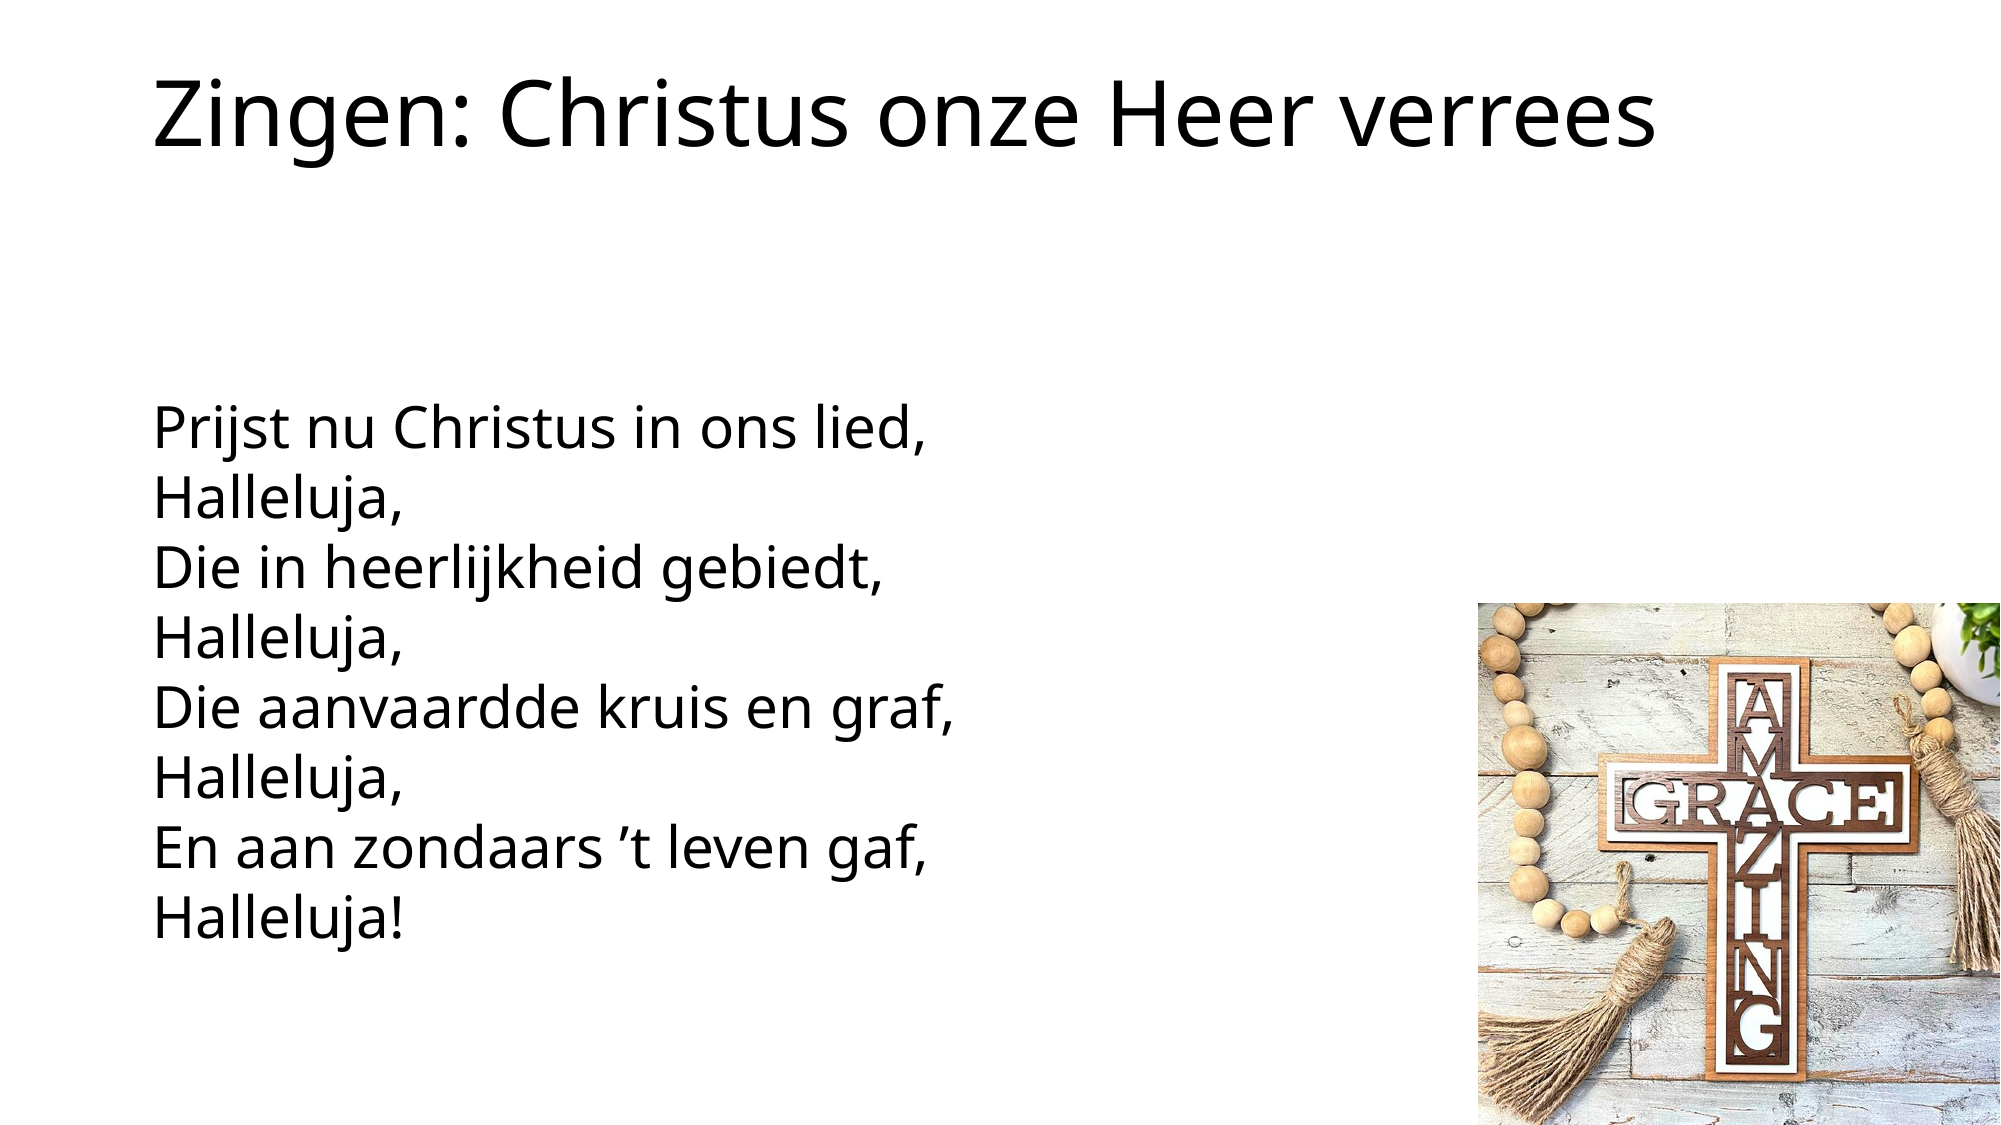

# Zingen: Christus onze Heer verrees
Prijst nu Christus in ons lied,
Halleluja,
Die in heerlijkheid gebiedt,
Halleluja,
Die aanvaardde kruis en graf,
Halleluja,
En aan zondaars ’t leven gaf,
Halleluja!